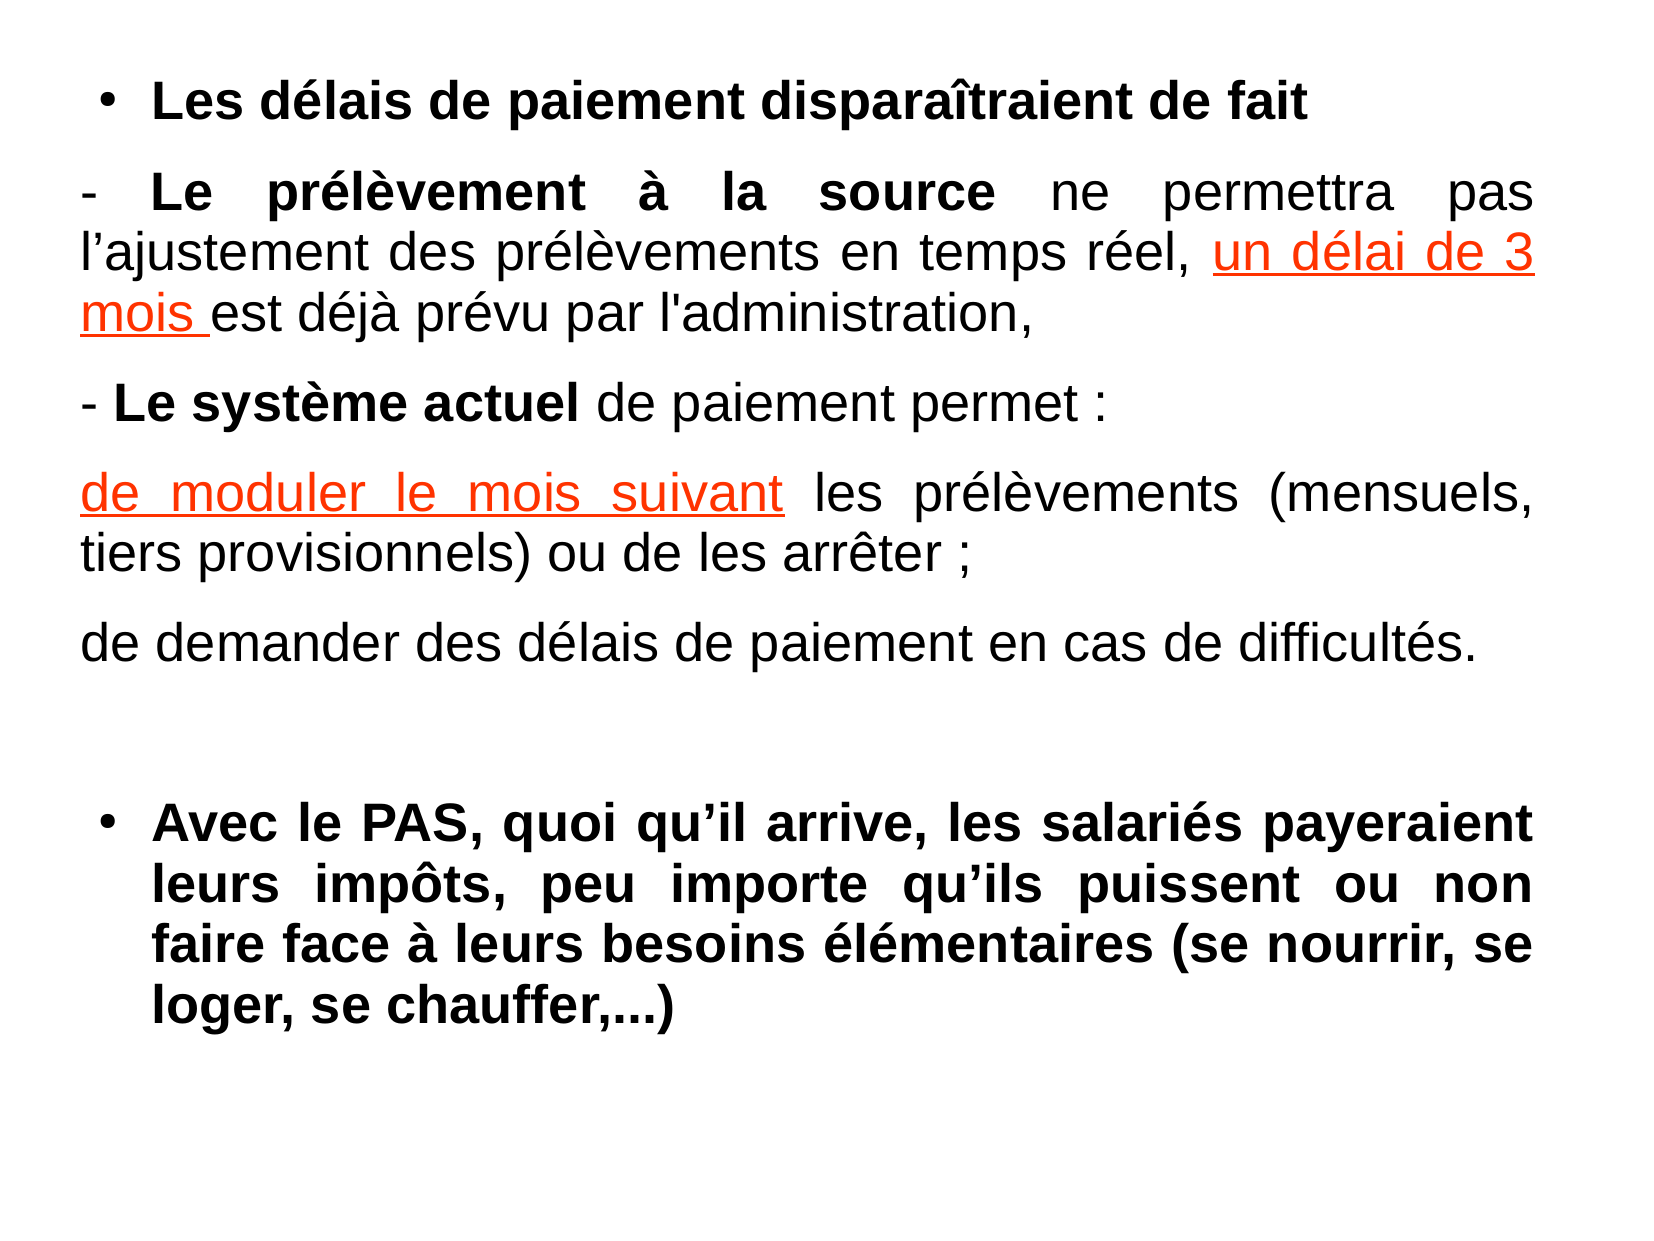

# Les délais de paiement disparaîtraient de fait
- Le prélèvement à la source ne permettra pas l’ajustement des prélèvements en temps réel, un délai de 3 mois est déjà prévu par l'administration,
- Le système actuel de paiement permet :
de moduler le mois suivant les prélèvements (mensuels, tiers provisionnels) ou de les arrêter ;
de demander des délais de paiement en cas de difficultés.
Avec le PAS, quoi qu’il arrive, les salariés payeraient leurs impôts, peu importe qu’ils puissent ou non faire face à leurs besoins élémentaires (se nourrir, se loger, se chauffer,...)